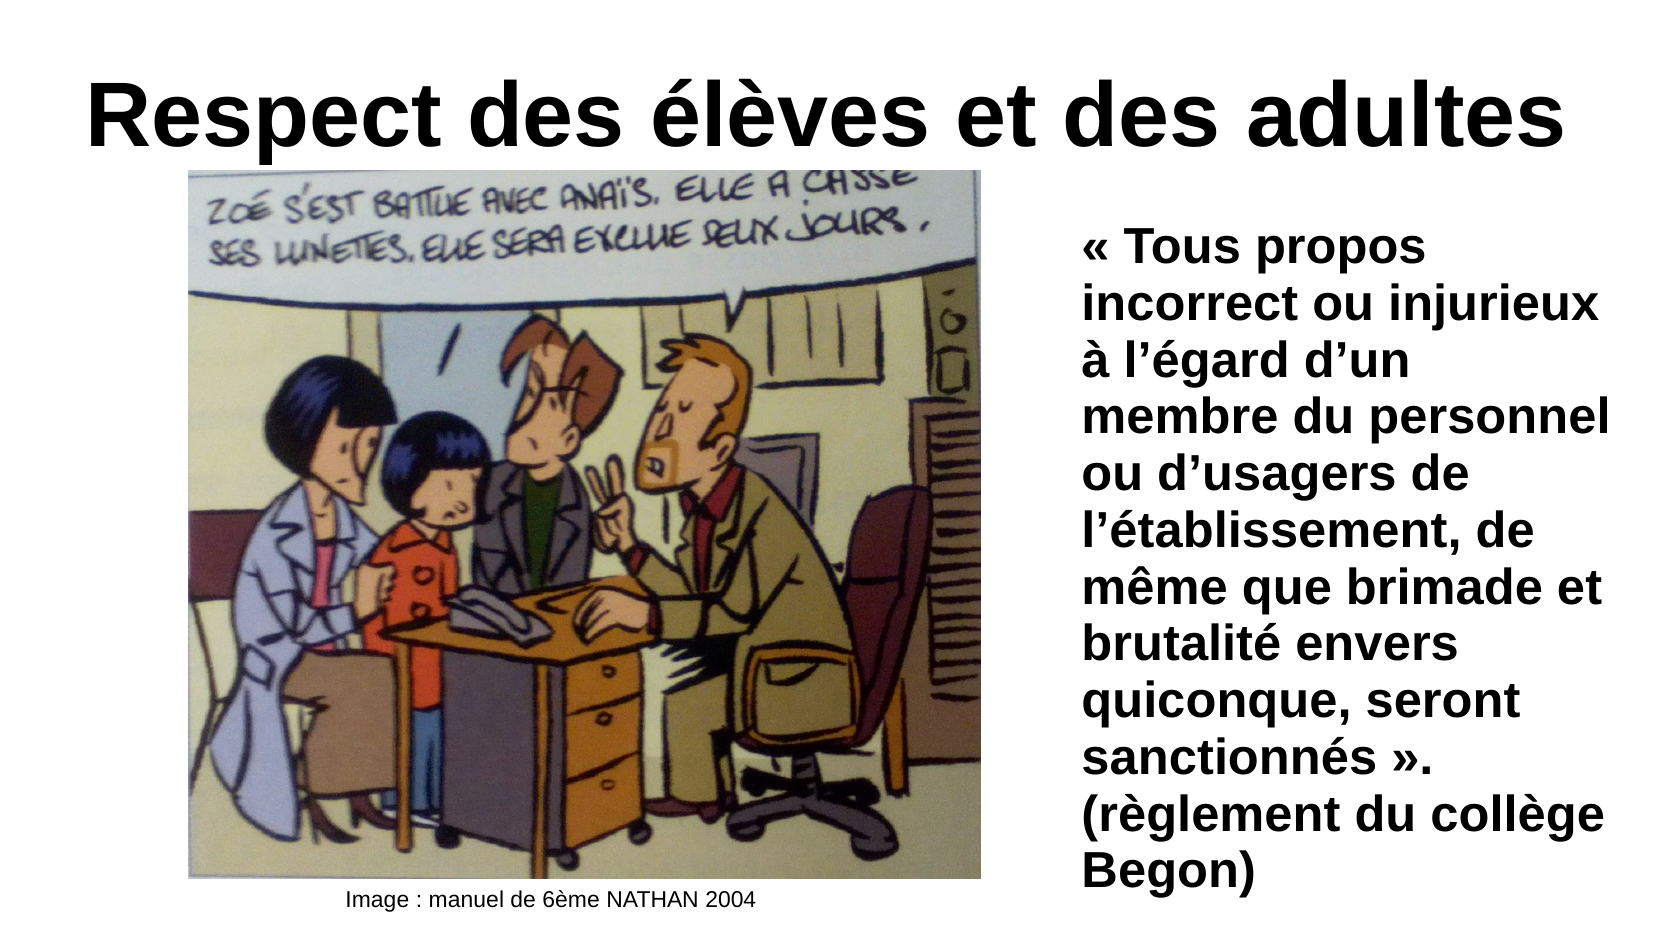

# Respect des élèves et des adultes
« Tous propos incorrect ou injurieux à l’égard d’un membre du personnel ou d’usagers de l’établissement, de même que brimade et brutalité envers quiconque, seront sanctionnés ».(règlement du collège Begon)
Image : manuel de 6ème NATHAN 2004